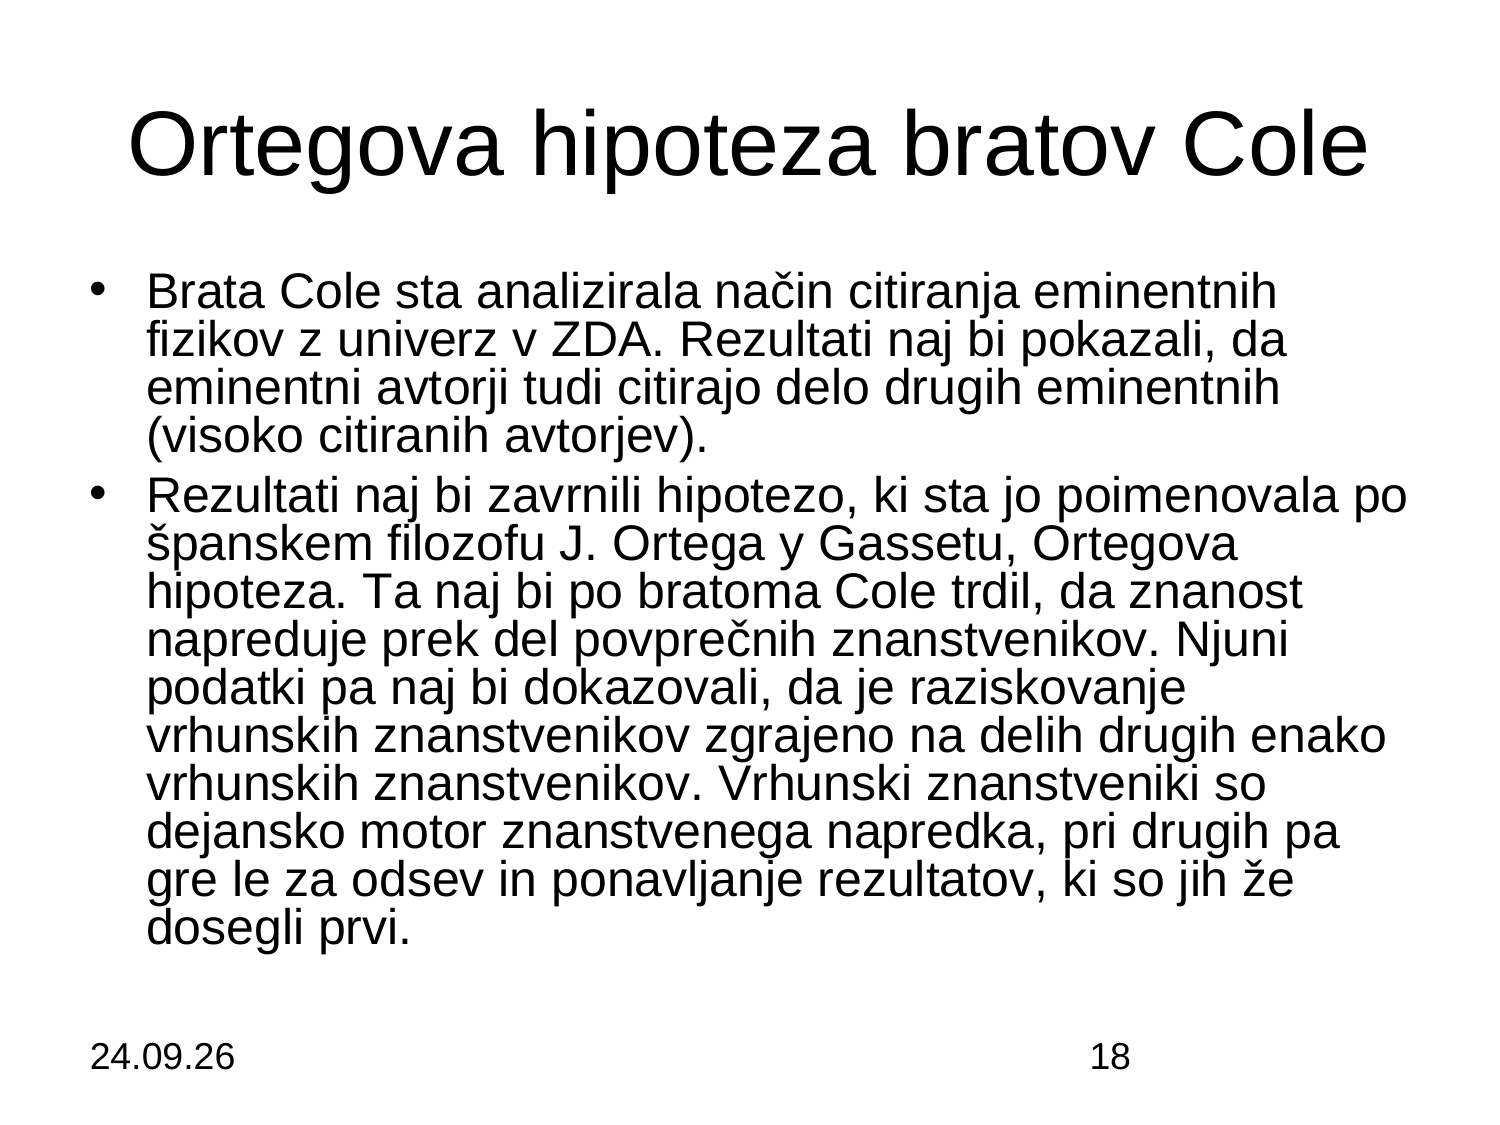

# Ortegova hipoteza bratov Cole
Brata Cole sta analizirala način citiranja eminentnih fizikov z univerz v ZDA. Rezultati naj bi pokazali, da eminentni avtorji tudi citirajo delo drugih eminentnih (visoko citiranih avtorjev).
Rezultati naj bi zavrnili hipotezo, ki sta jo poimenovala po španskem filozofu J. Ortega y Gassetu, Ortegova hipoteza. Ta naj bi po bratoma Cole trdil, da znanost napreduje prek del povprečnih znanstvenikov. Njuni podatki pa naj bi dokazovali, da je raziskovanje vrhunskih znanstvenikov zgrajeno na delih drugih enako vrhunskih znanstvenikov. Vrhunski znanstveniki so dejansko motor znanstvenega napredka, pri drugih pa gre le za odsev in ponavljanje rezultatov, ki so jih že dosegli prvi.
18